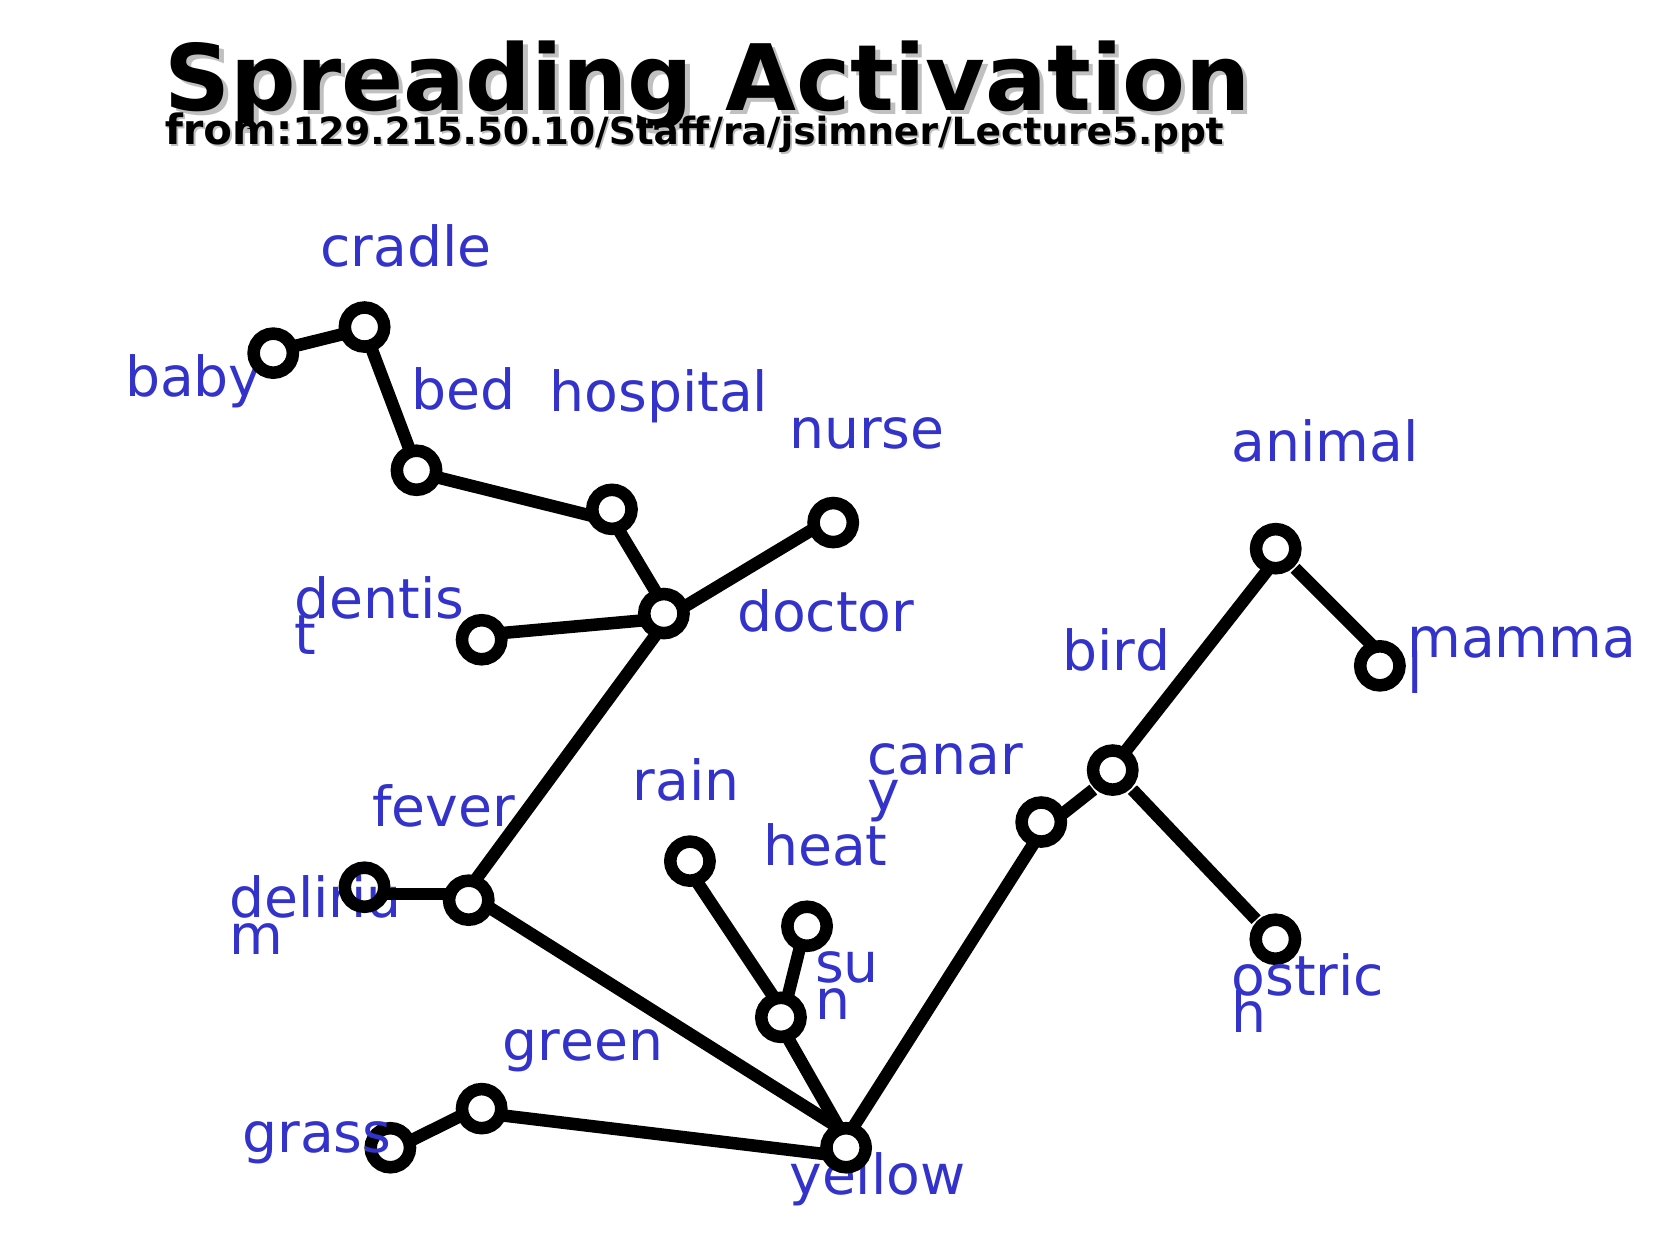

Spreading Activation from:129.215.50.10/Staff/ra/jsimner/Lecture5.ppt
cradle
baby
bed
hospital
nurse
animal
dentist
doctor
mammal
bird
canary
rain
fever
heat
delirium
sun
ostrich
green
grass
yellow